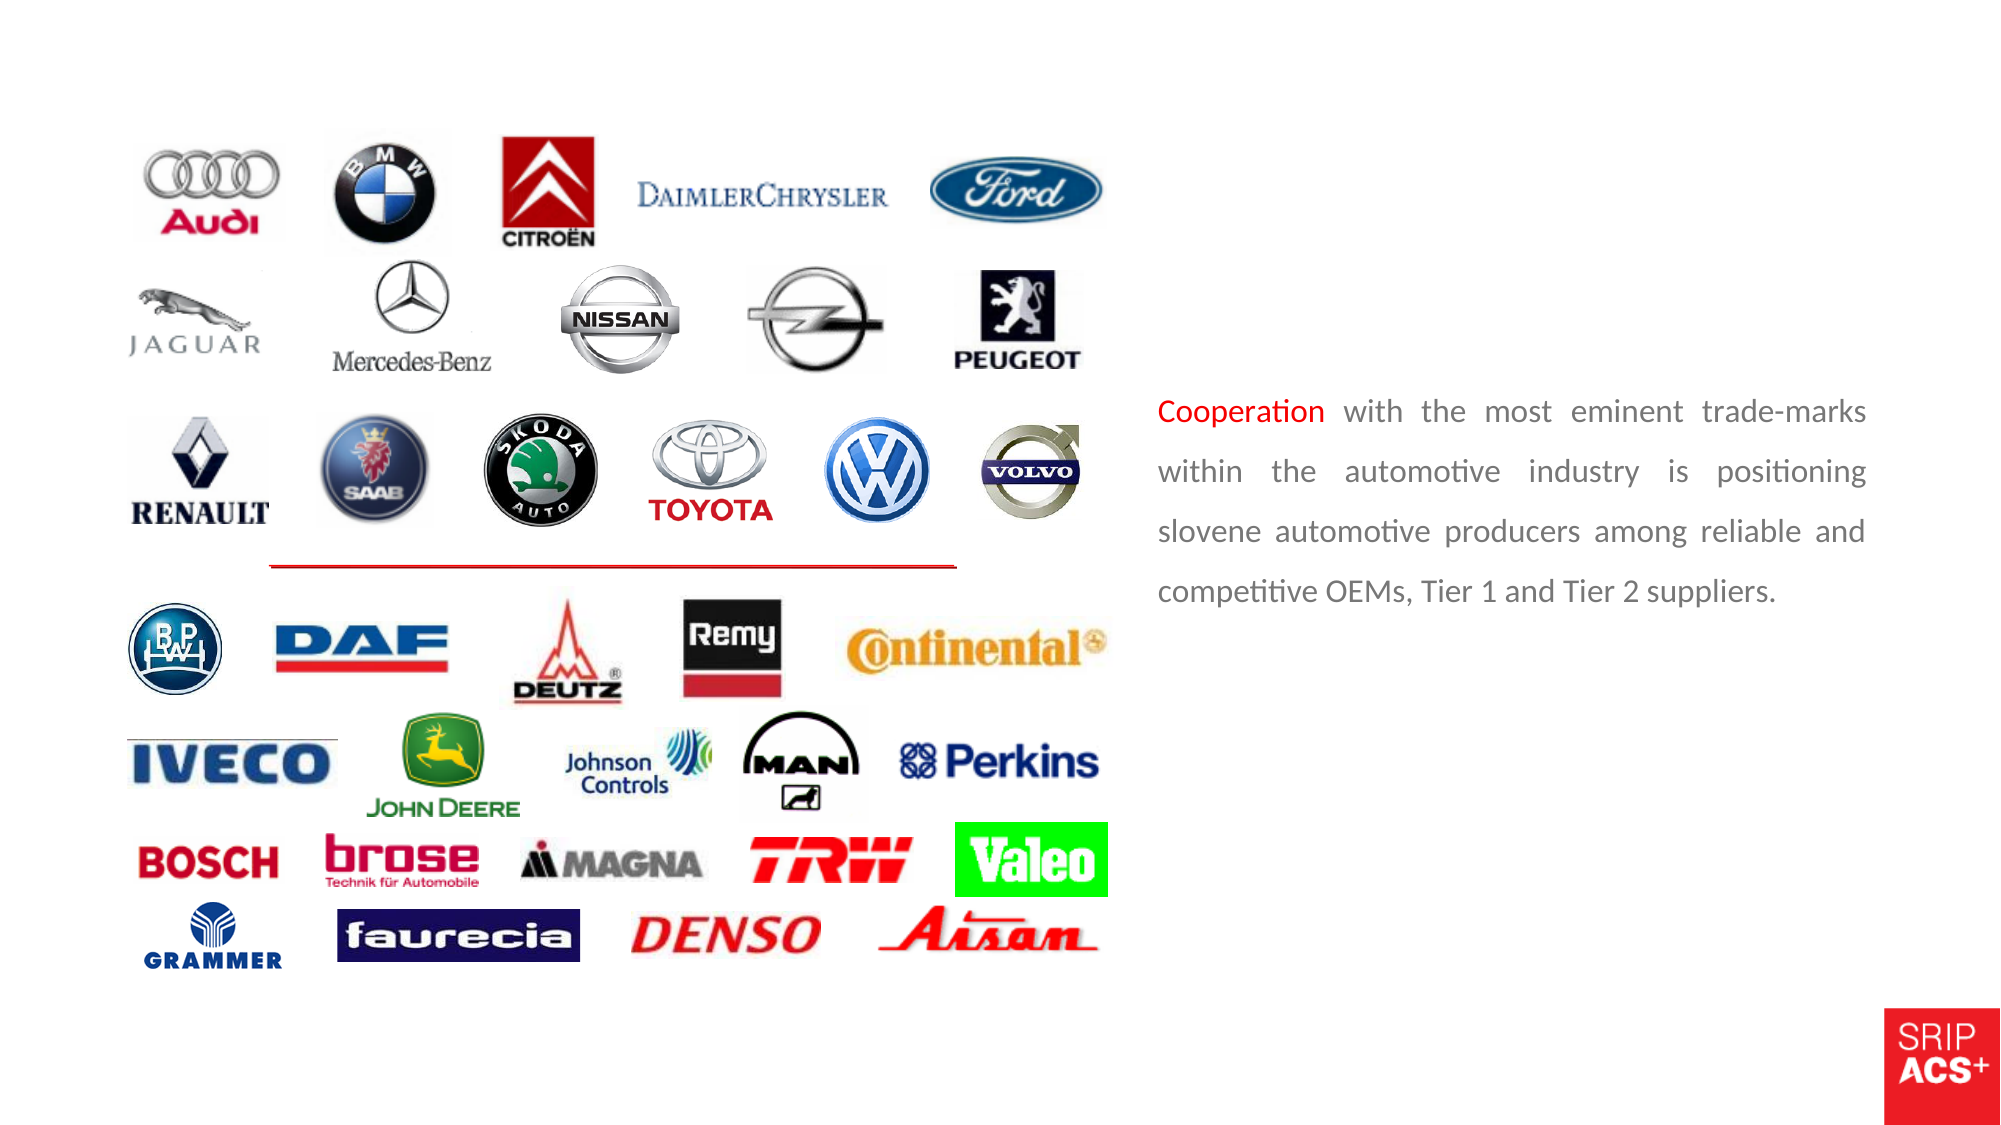

Cooperation with the most eminent trade-marks within the automotive industry is positioning slovene automotive producers among reliable and competitive OEMs, Tier 1 and Tier 2 suppliers.